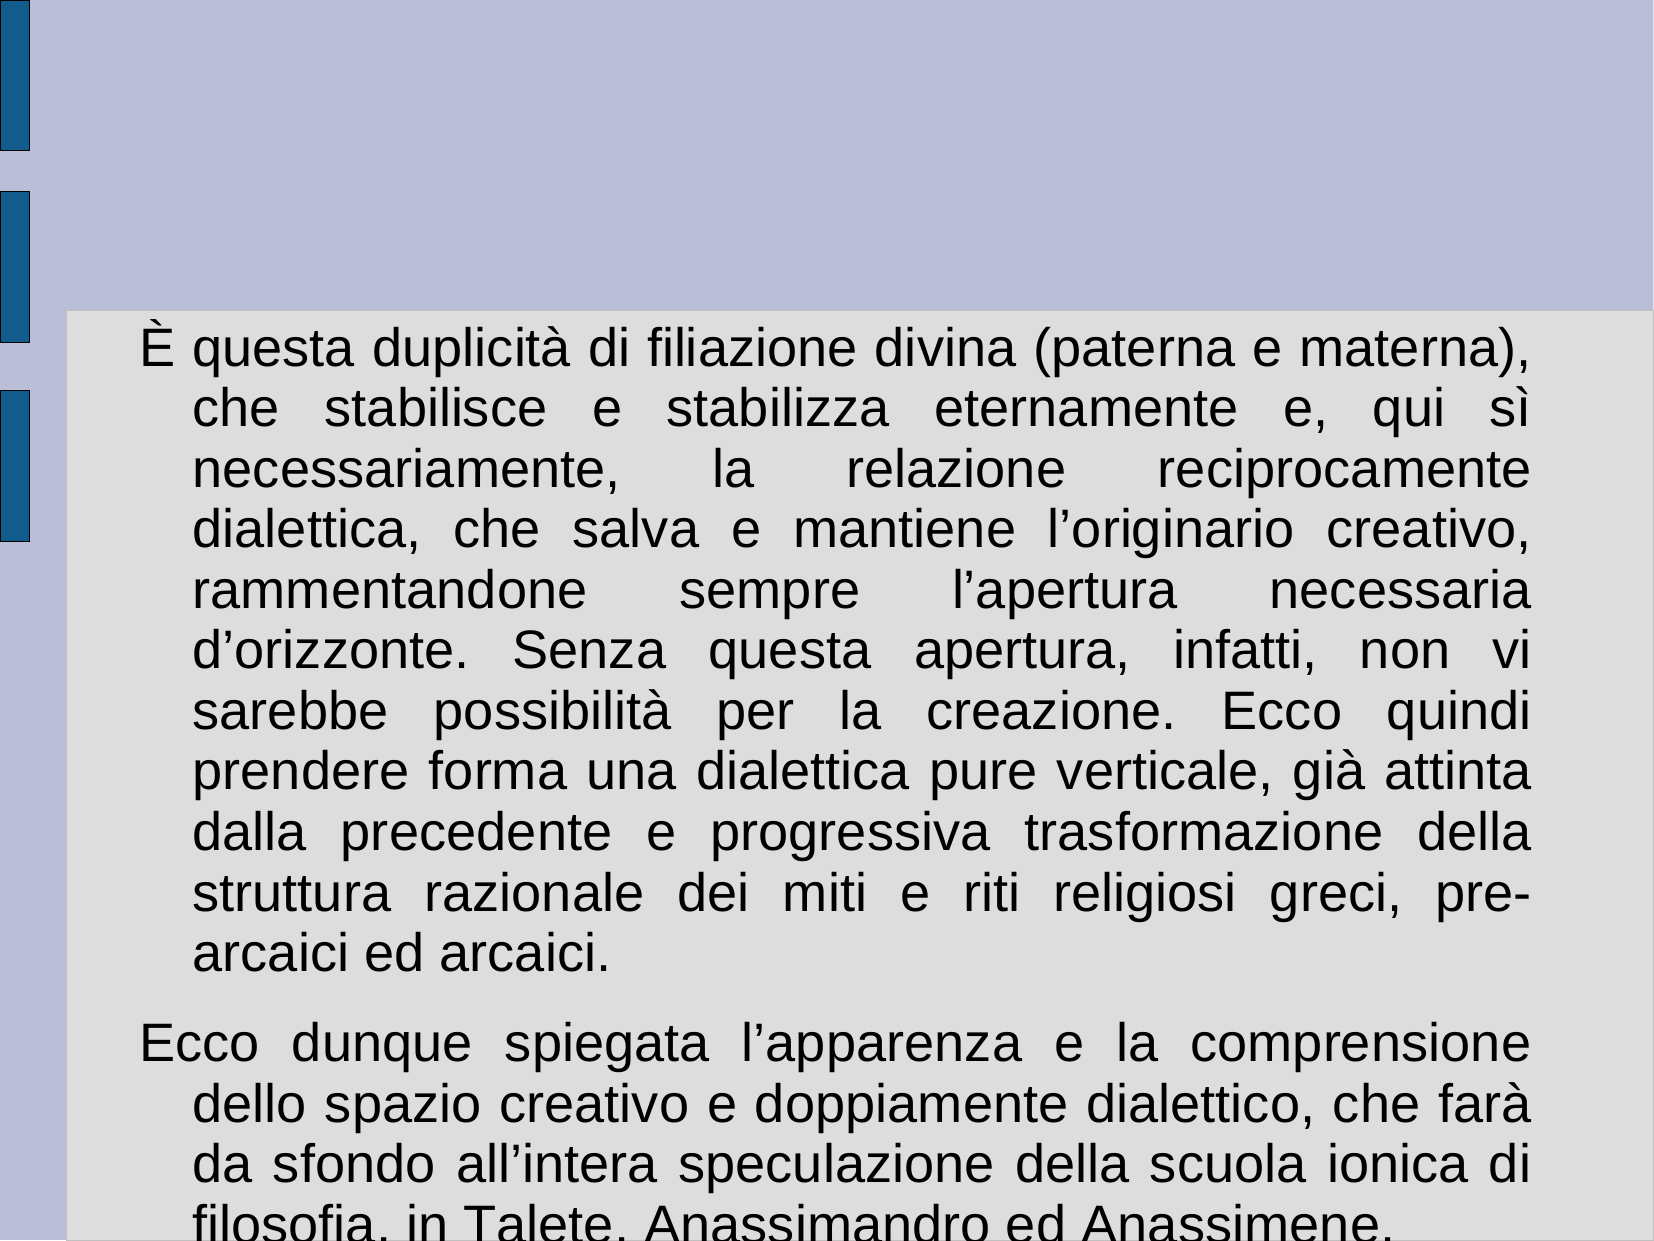

#
È questa duplicità di filiazione divina (paterna e materna), che stabilisce e stabilizza eternamente e, qui sì necessariamente, la relazione reciprocamente dialettica, che salva e mantiene l’originario creativo, rammentandone sempre l’apertura necessaria d’orizzonte. Senza questa apertura, infatti, non vi sarebbe possibilità per la creazione. Ecco quindi prendere forma una dialettica pure verticale, già attinta dalla precedente e progressiva trasformazione della struttura razionale dei miti e riti religiosi greci, pre-arcaici ed arcaici.
Ecco dunque spiegata l’apparenza e la comprensione dello spazio creativo e doppiamente dialettico, che farà da sfondo all’intera speculazione della scuola ionica di filosofia, in Talete, Anassimandro ed Anassimene.